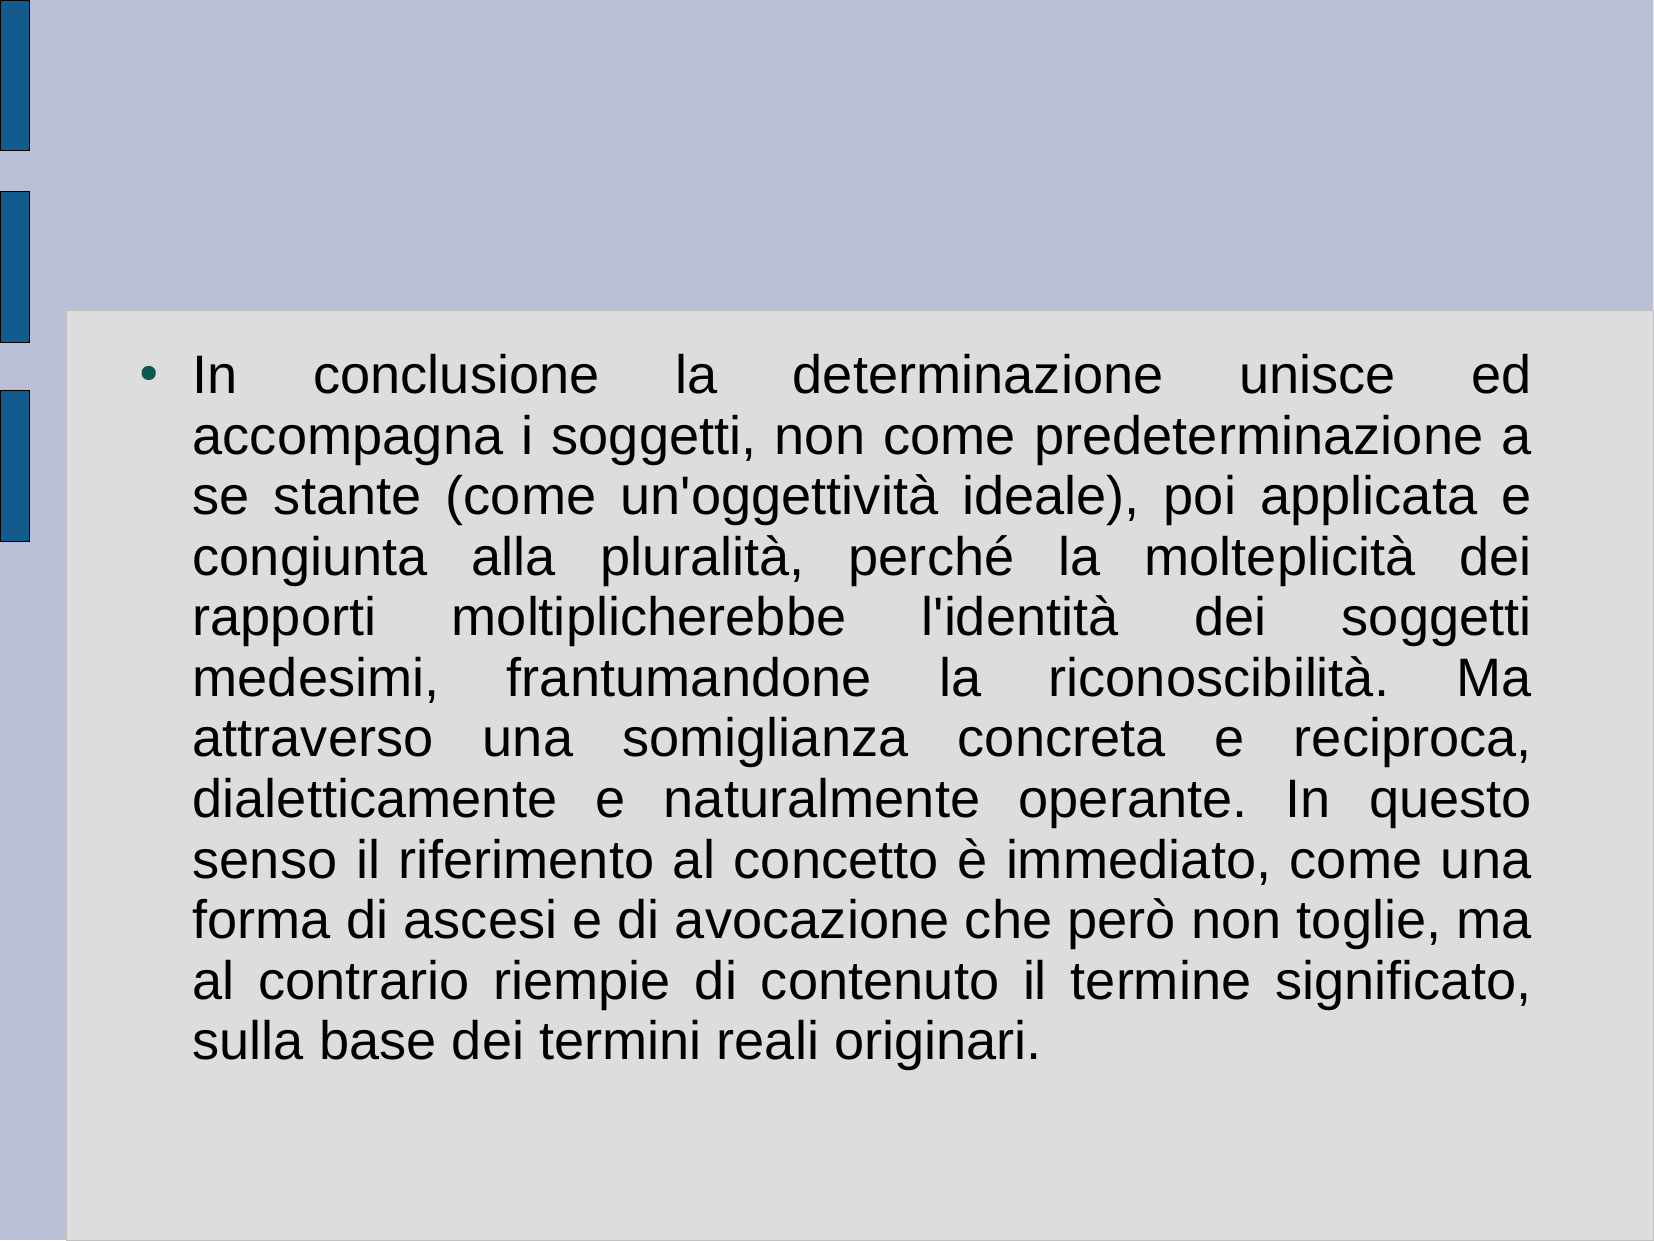

#
In conclusione la determinazione unisce ed accompagna i soggetti, non come predeterminazione a se stante (come un'oggettività ideale), poi applicata e congiunta alla pluralità, perché la molteplicità dei rapporti moltiplicherebbe l'identità dei soggetti medesimi, frantumandone la riconoscibilità. Ma attraverso una somiglianza concreta e reciproca, dialetticamente e naturalmente operante. In questo senso il riferimento al concetto è immediato, come una forma di ascesi e di avocazione che però non toglie, ma al contrario riempie di contenuto il termine significato, sulla base dei termini reali originari.